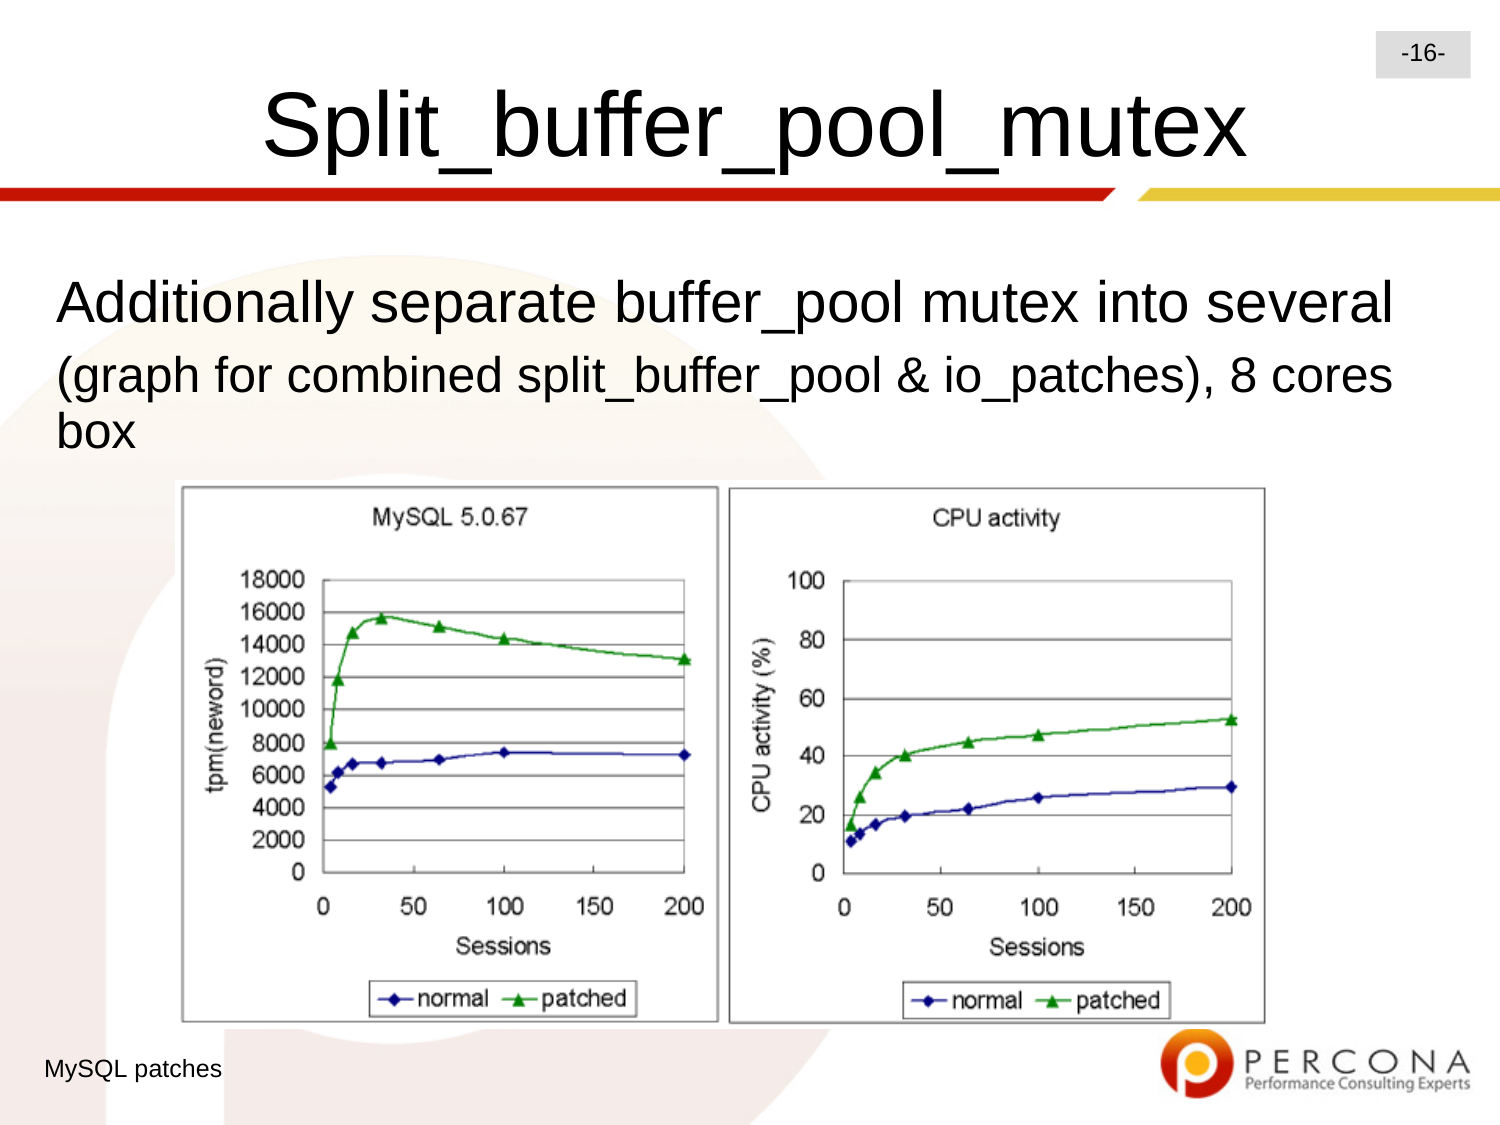

# Split_buffer_pool_mutex
Additionally separate buffer_pool mutex into several
(graph for combined split_buffer_pool & io_patches), 8 cores box
MySQL patches